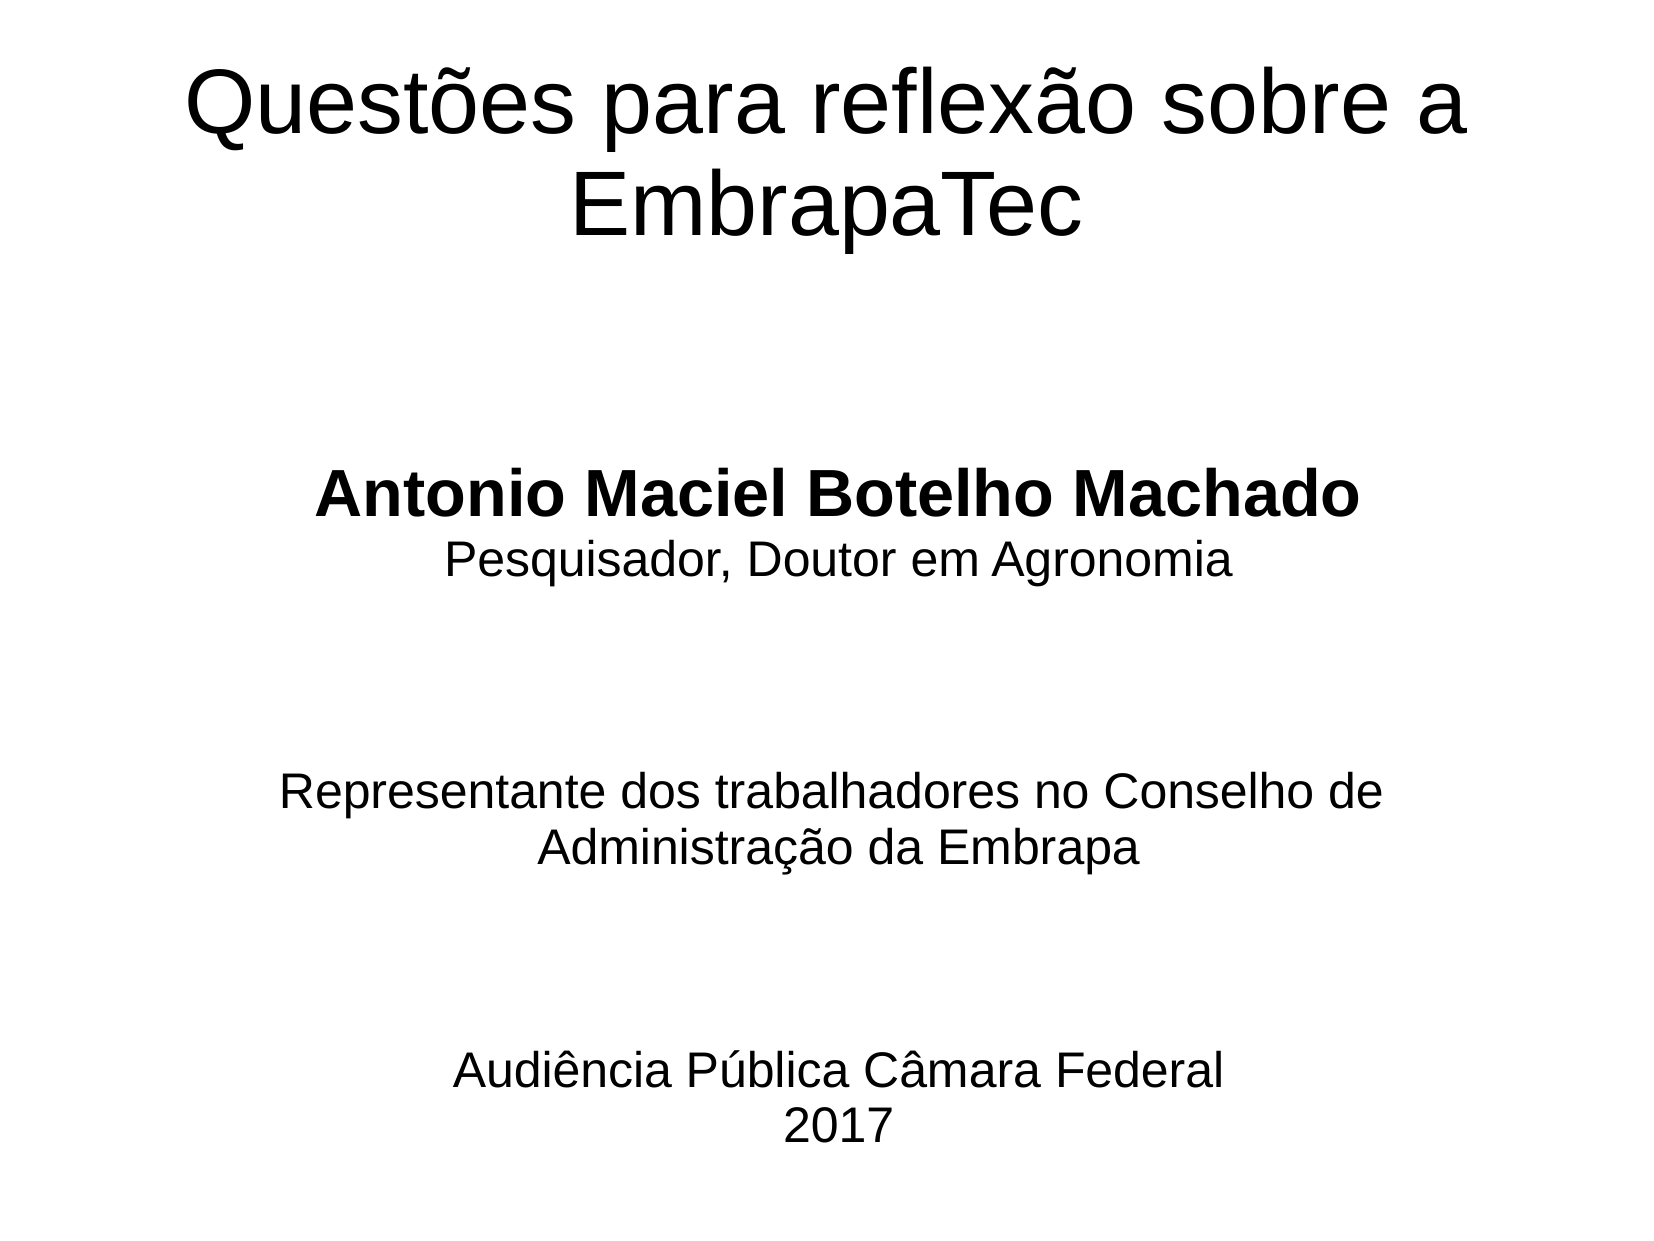

# Questões para reflexão sobre a EmbrapaTec
Antonio Maciel Botelho Machado
Pesquisador, Doutor em Agronomia
Representante dos trabalhadores no Conselho de
Administração da Embrapa
Audiência Pública Câmara Federal
2017